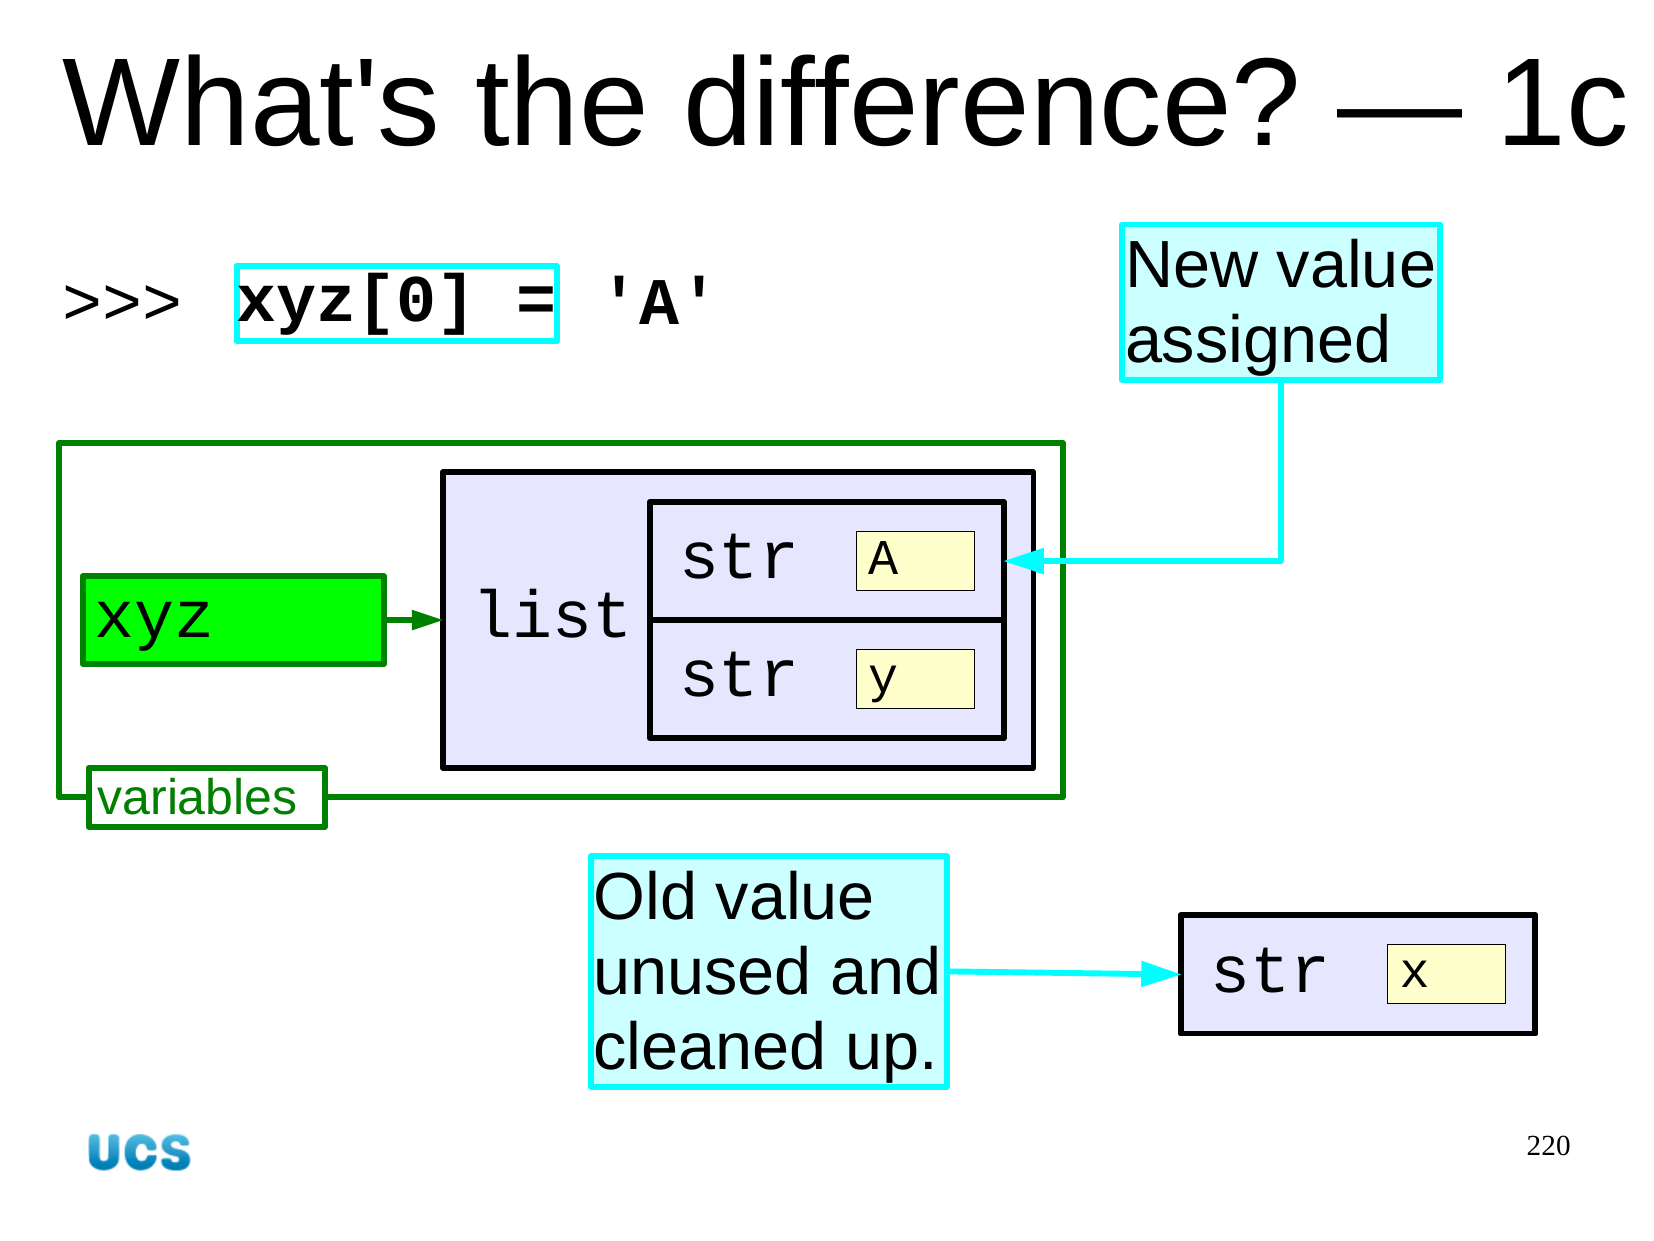

What's the difference? — 1c
New value
assigned
>>>
xyz[0] =
'A'
list
str
A
xyz
str
y
variables
Old value
unused and
cleaned up.
str
str
x
x
220